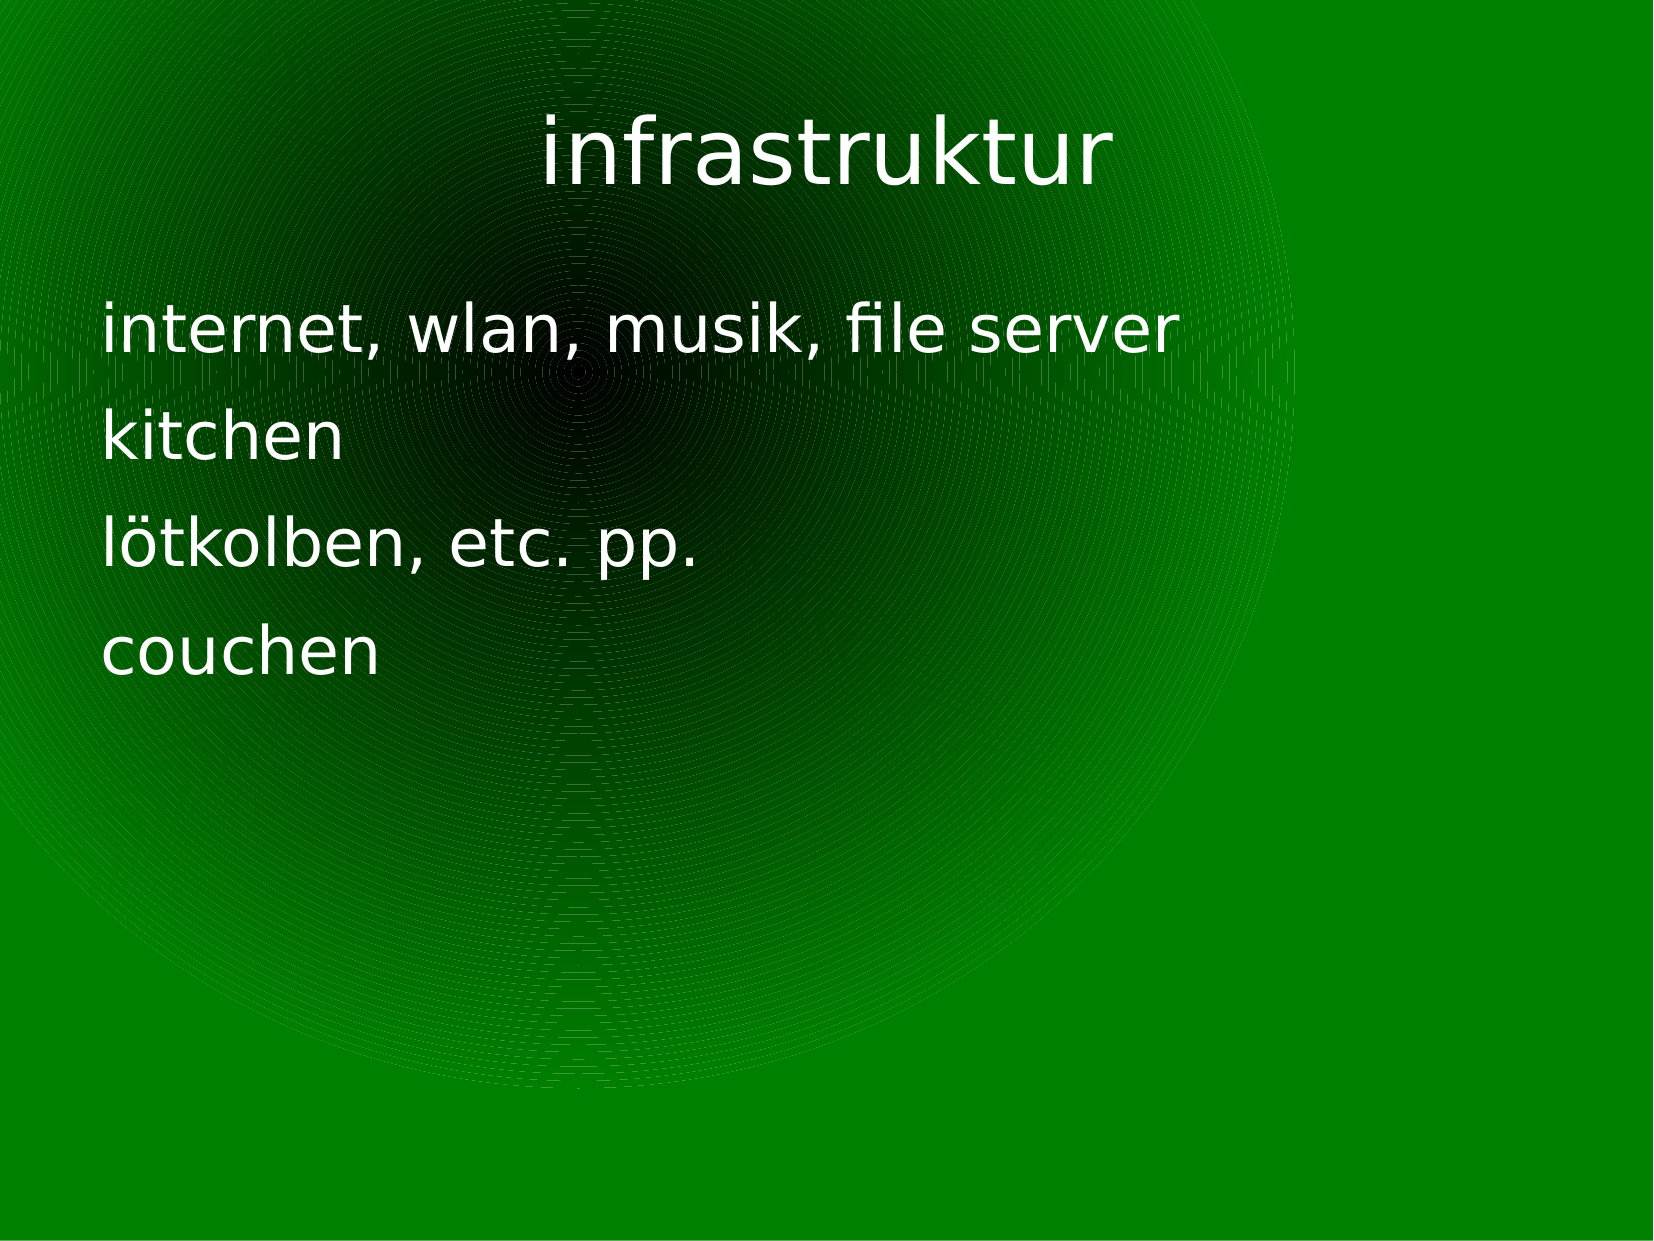

# infrastruktur
internet, wlan, musik, file server
kitchen
lötkolben, etc. pp.
couchen